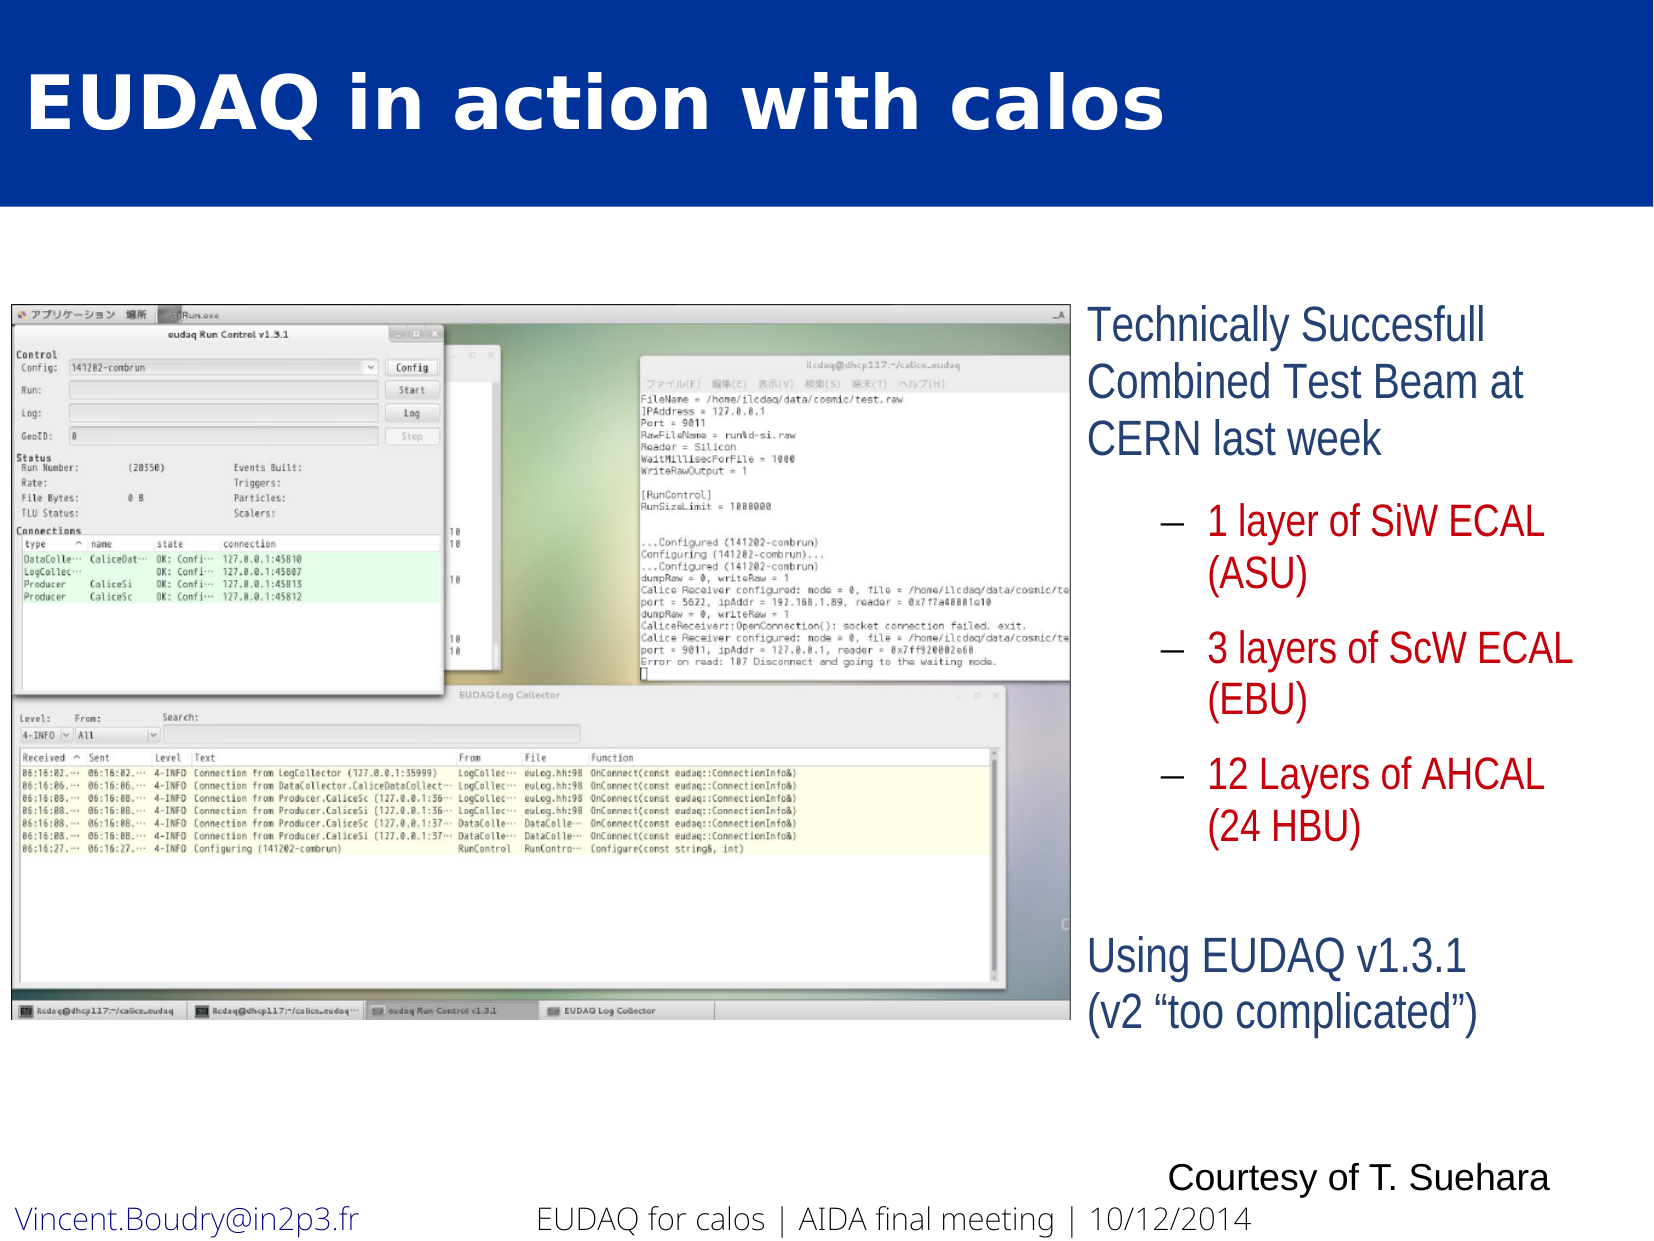

# EUDAQ in action with calos
Technically Succesfull
Combined Test Beam at CERN last week
1 layer of SiW ECAL (ASU)
3 layers of ScW ECAL (EBU)
12 Layers of AHCAL
(24 HBU)
Using EUDAQ v1.3.1
(v2 “too complicated”)
Courtesy of T. Suehara
Vincent.Boudry@in2p3.fr
EUDAQ for calos | AIDA final meeting | 10/12/2014